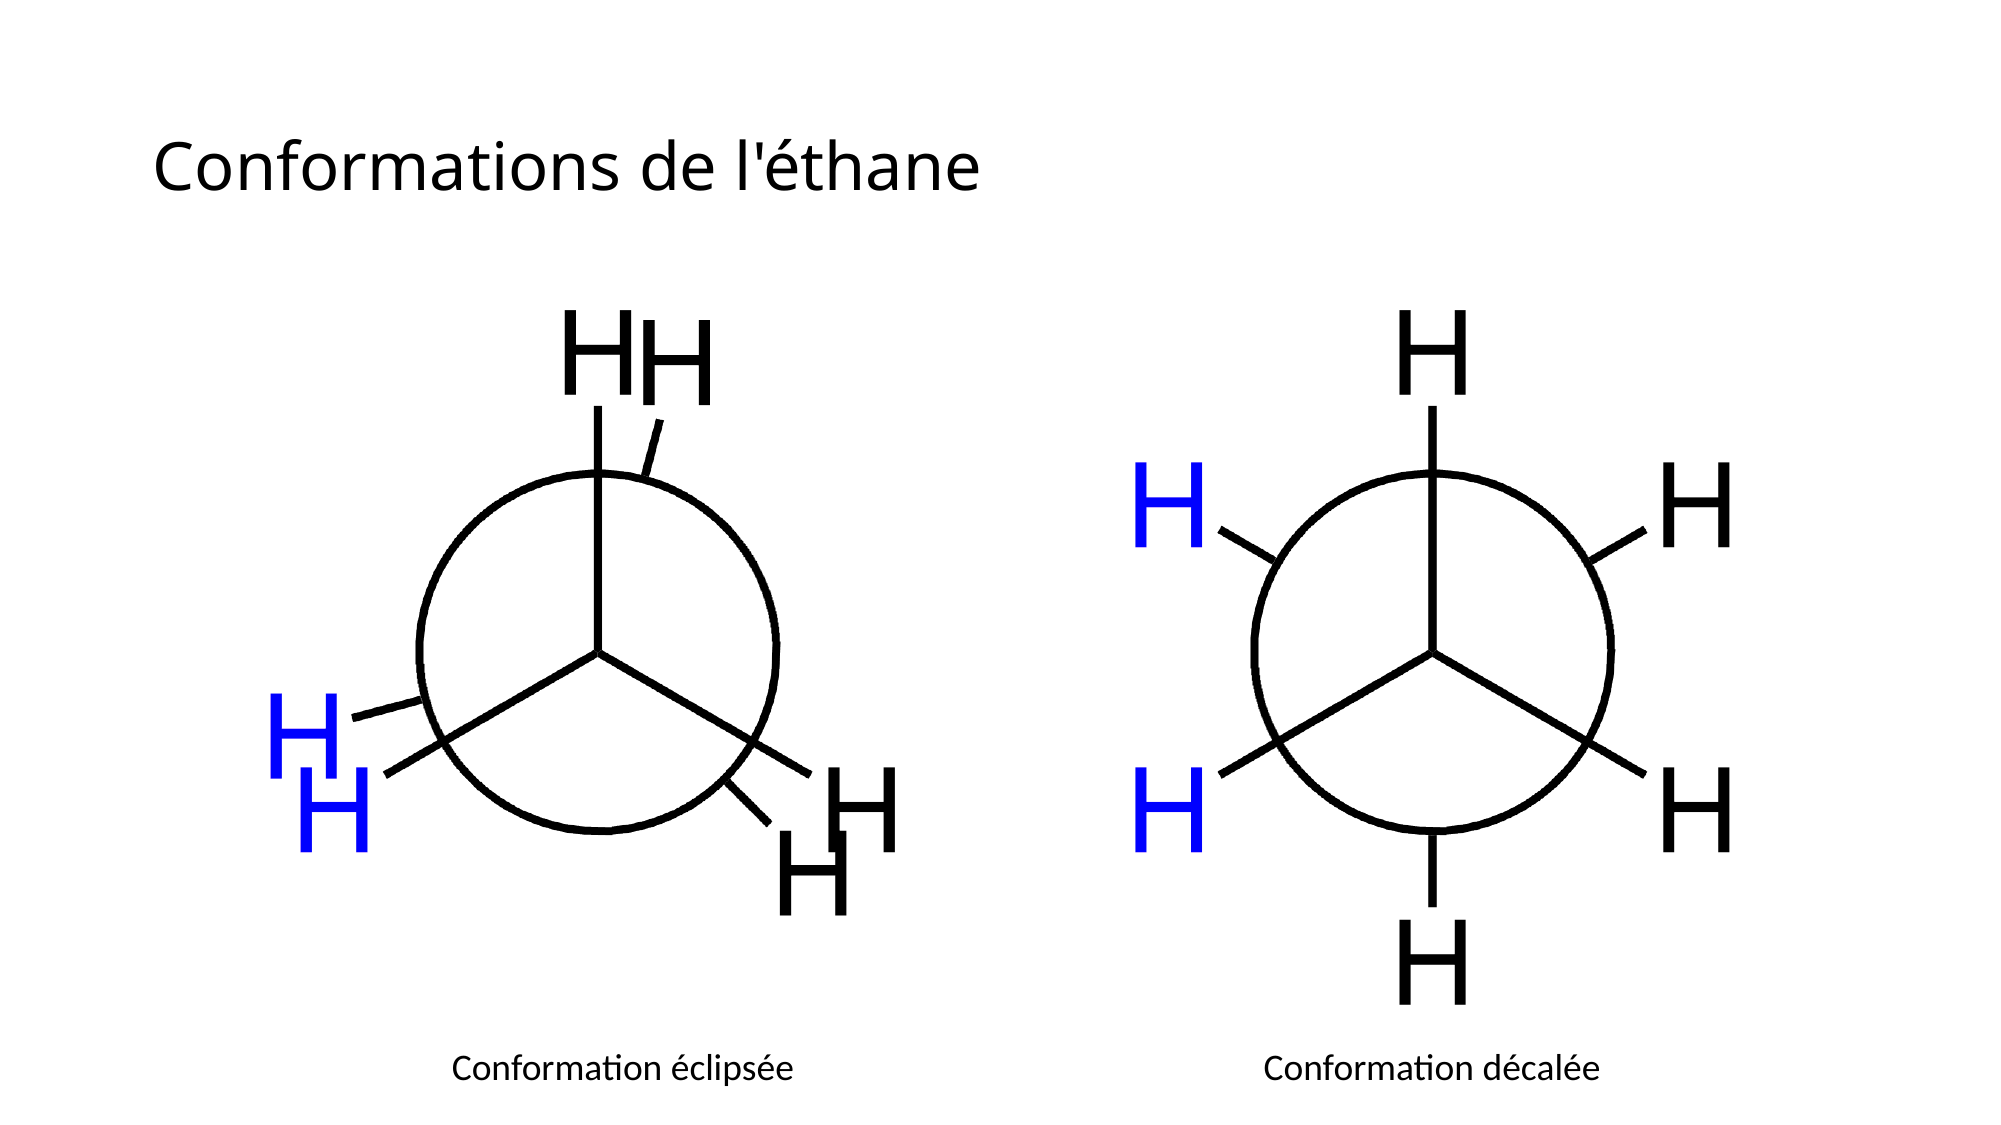

# Conformations de l'éthane
Conformation éclipsée
Conformation décalée